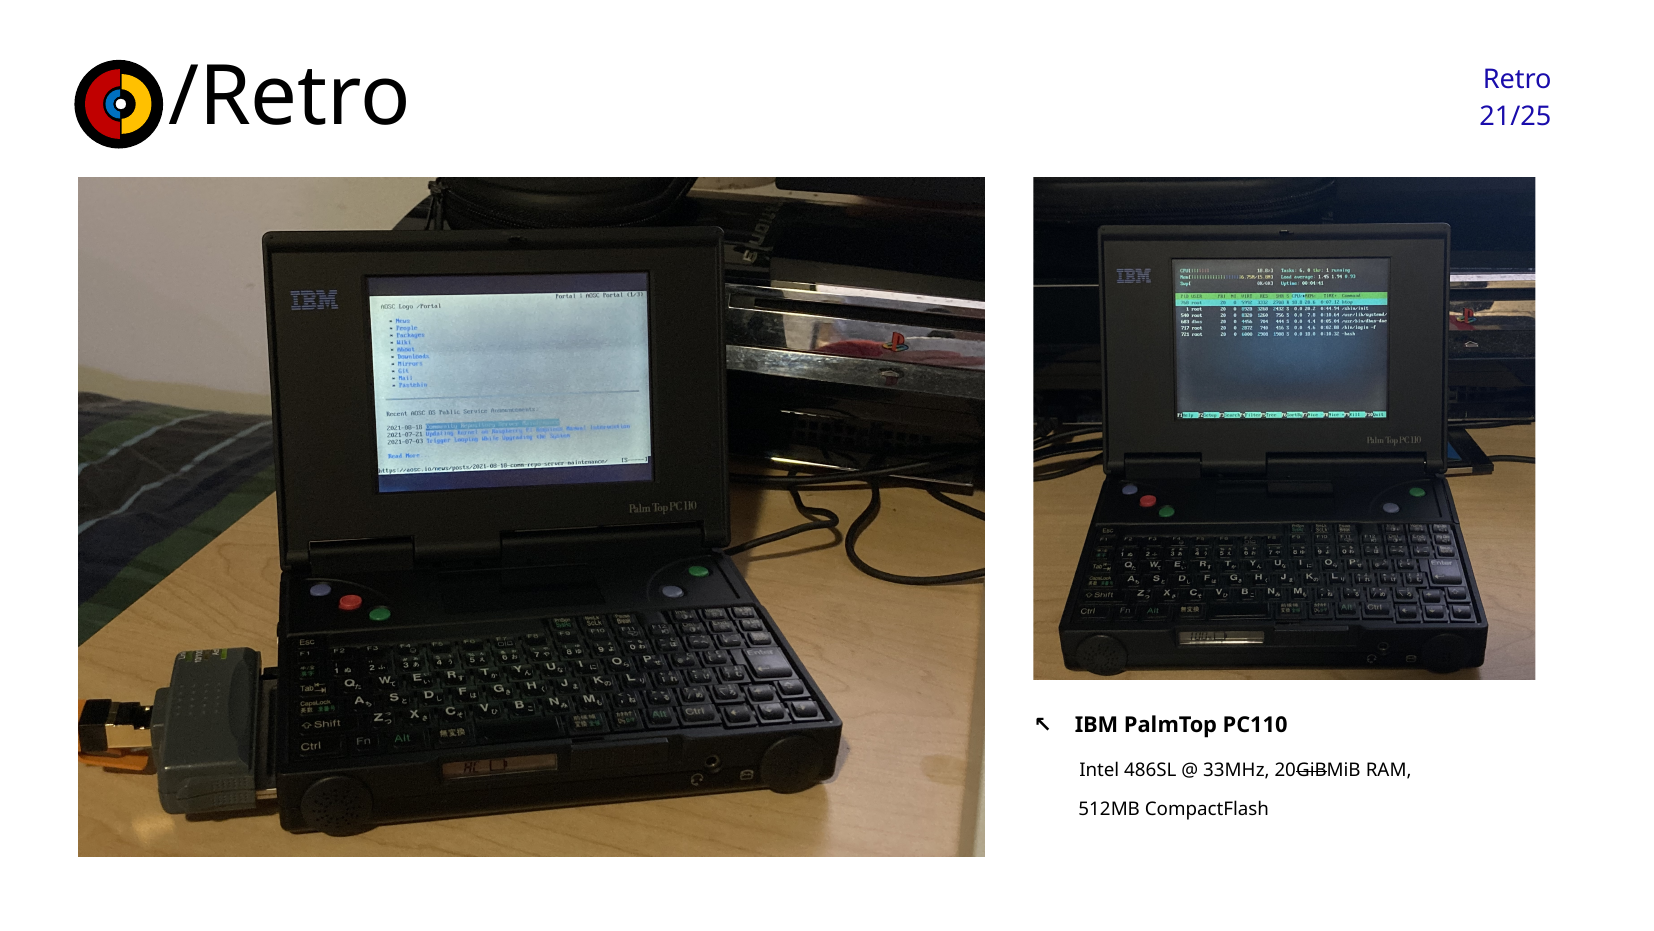

/Retro
Retro
↖ IBM PalmTop PC110
 Intel 486SL @ 33MHz, 20GiBMiB RAM,
 512MB CompactFlash